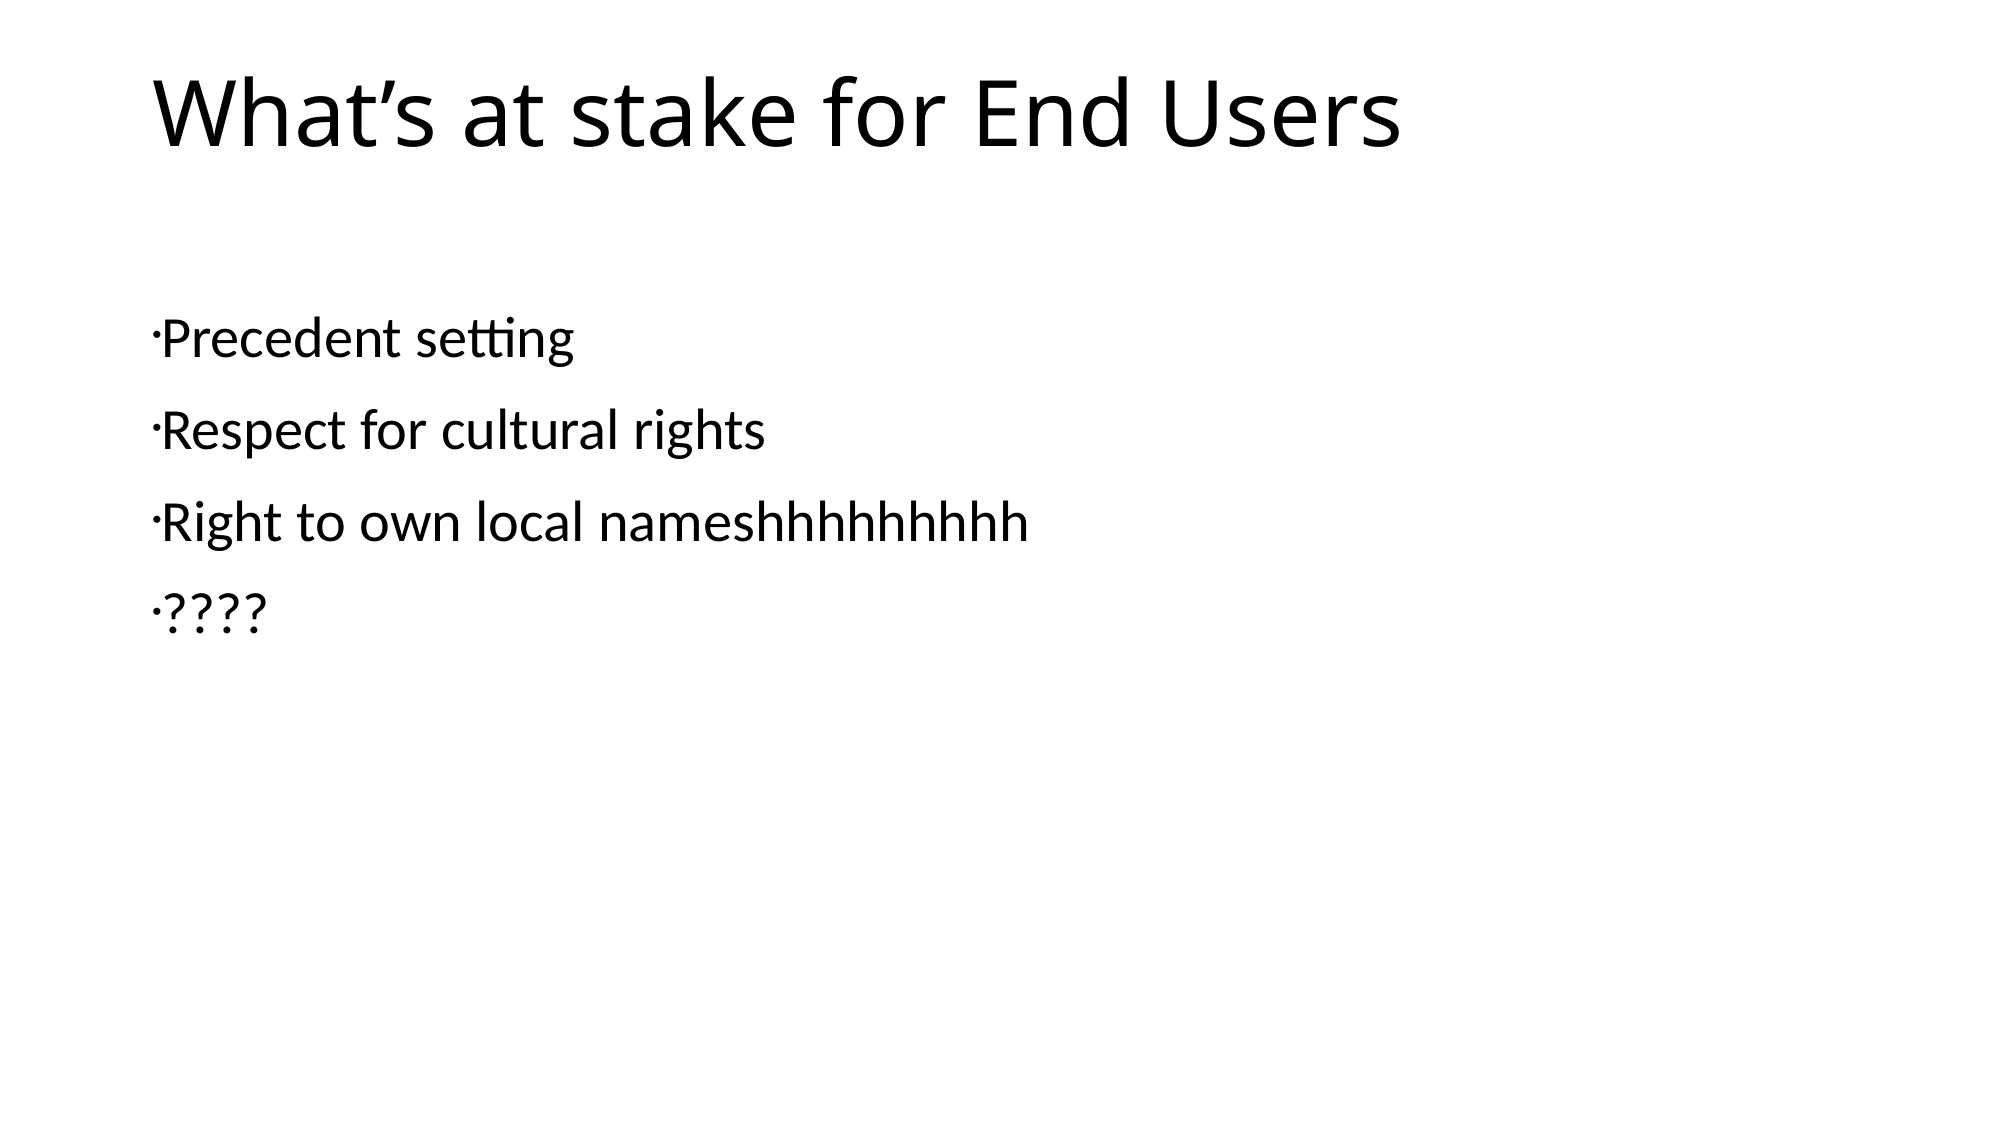

# What’s at stake for End Users
Precedent setting
Respect for cultural rights
Right to own local nameshhhhhhhhh
????